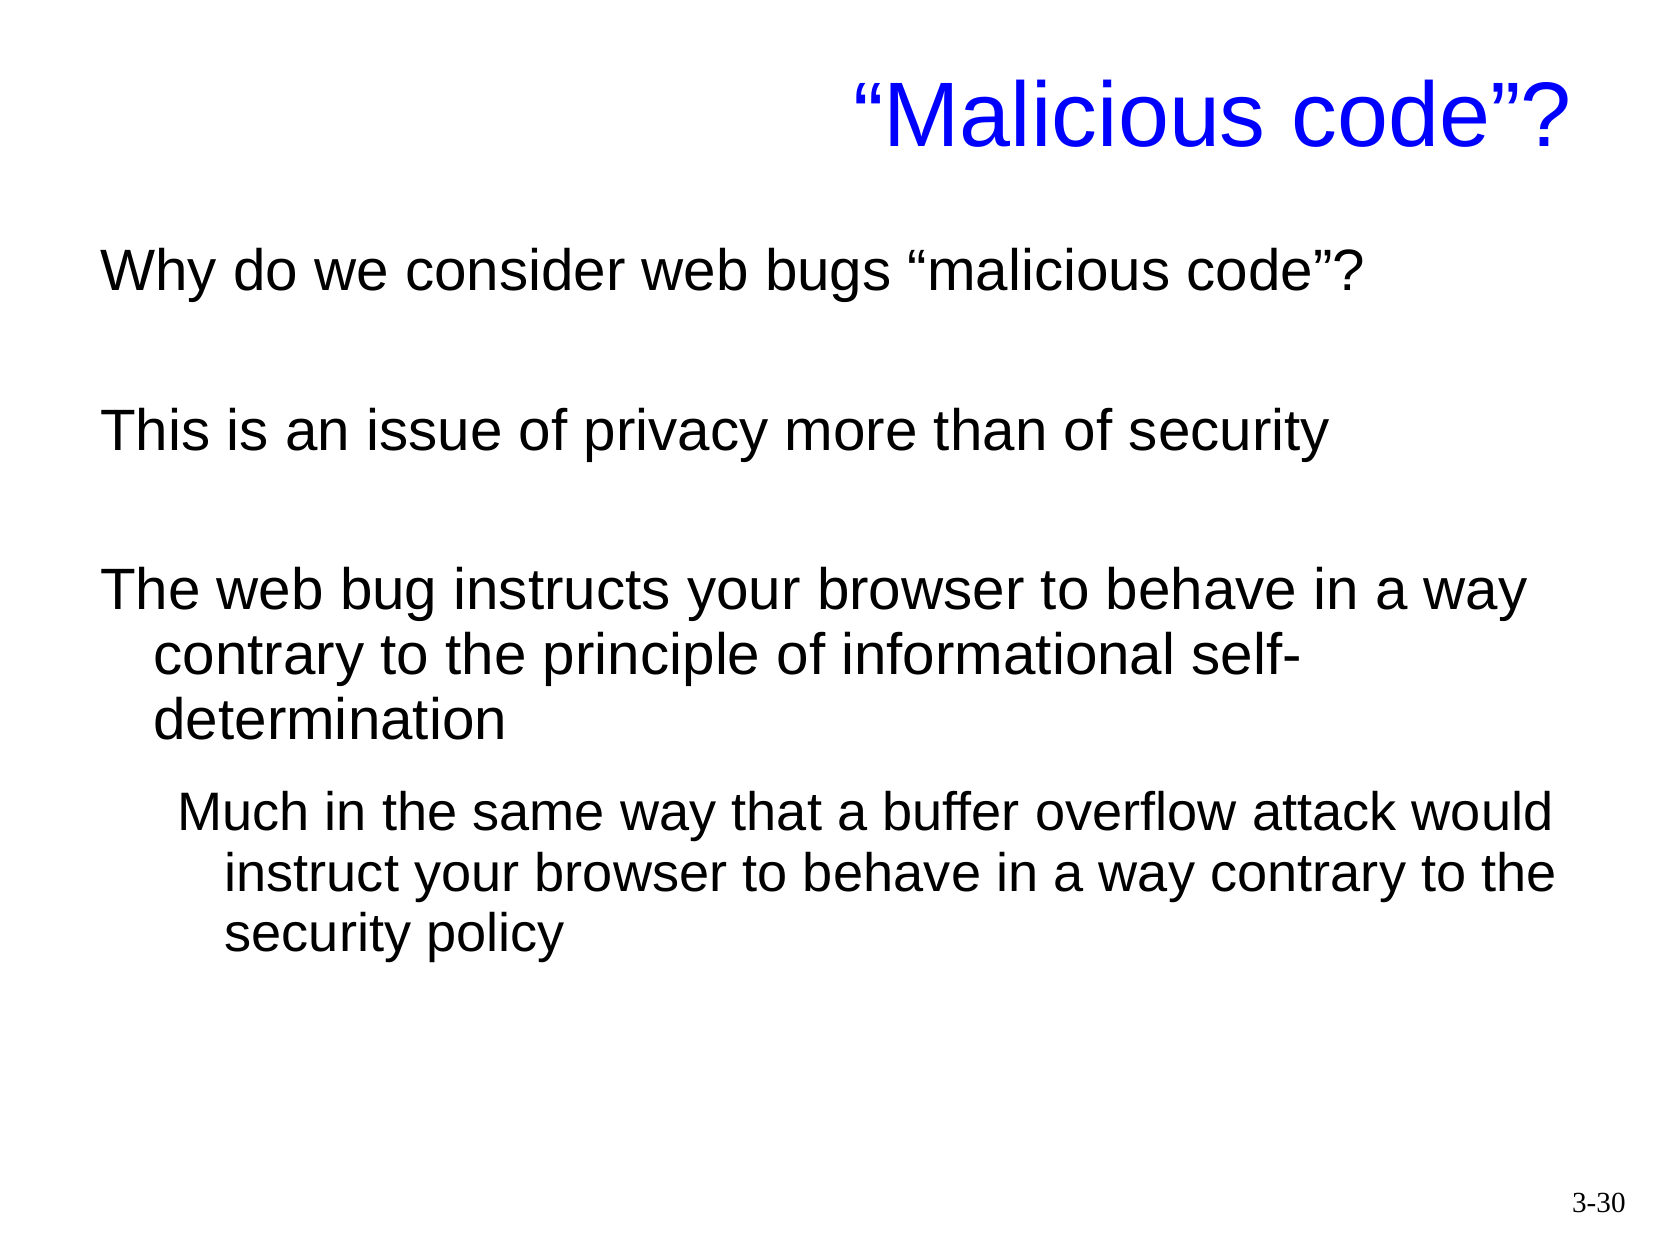

# “Malicious code”?
Why do we consider web bugs “malicious code”?
This is an issue of privacy more than of security
The web bug instructs your browser to behave in a way contrary to the principle of informational self-determination
Much in the same way that a buffer overflow attack would instruct your browser to behave in a way contrary to the security policy